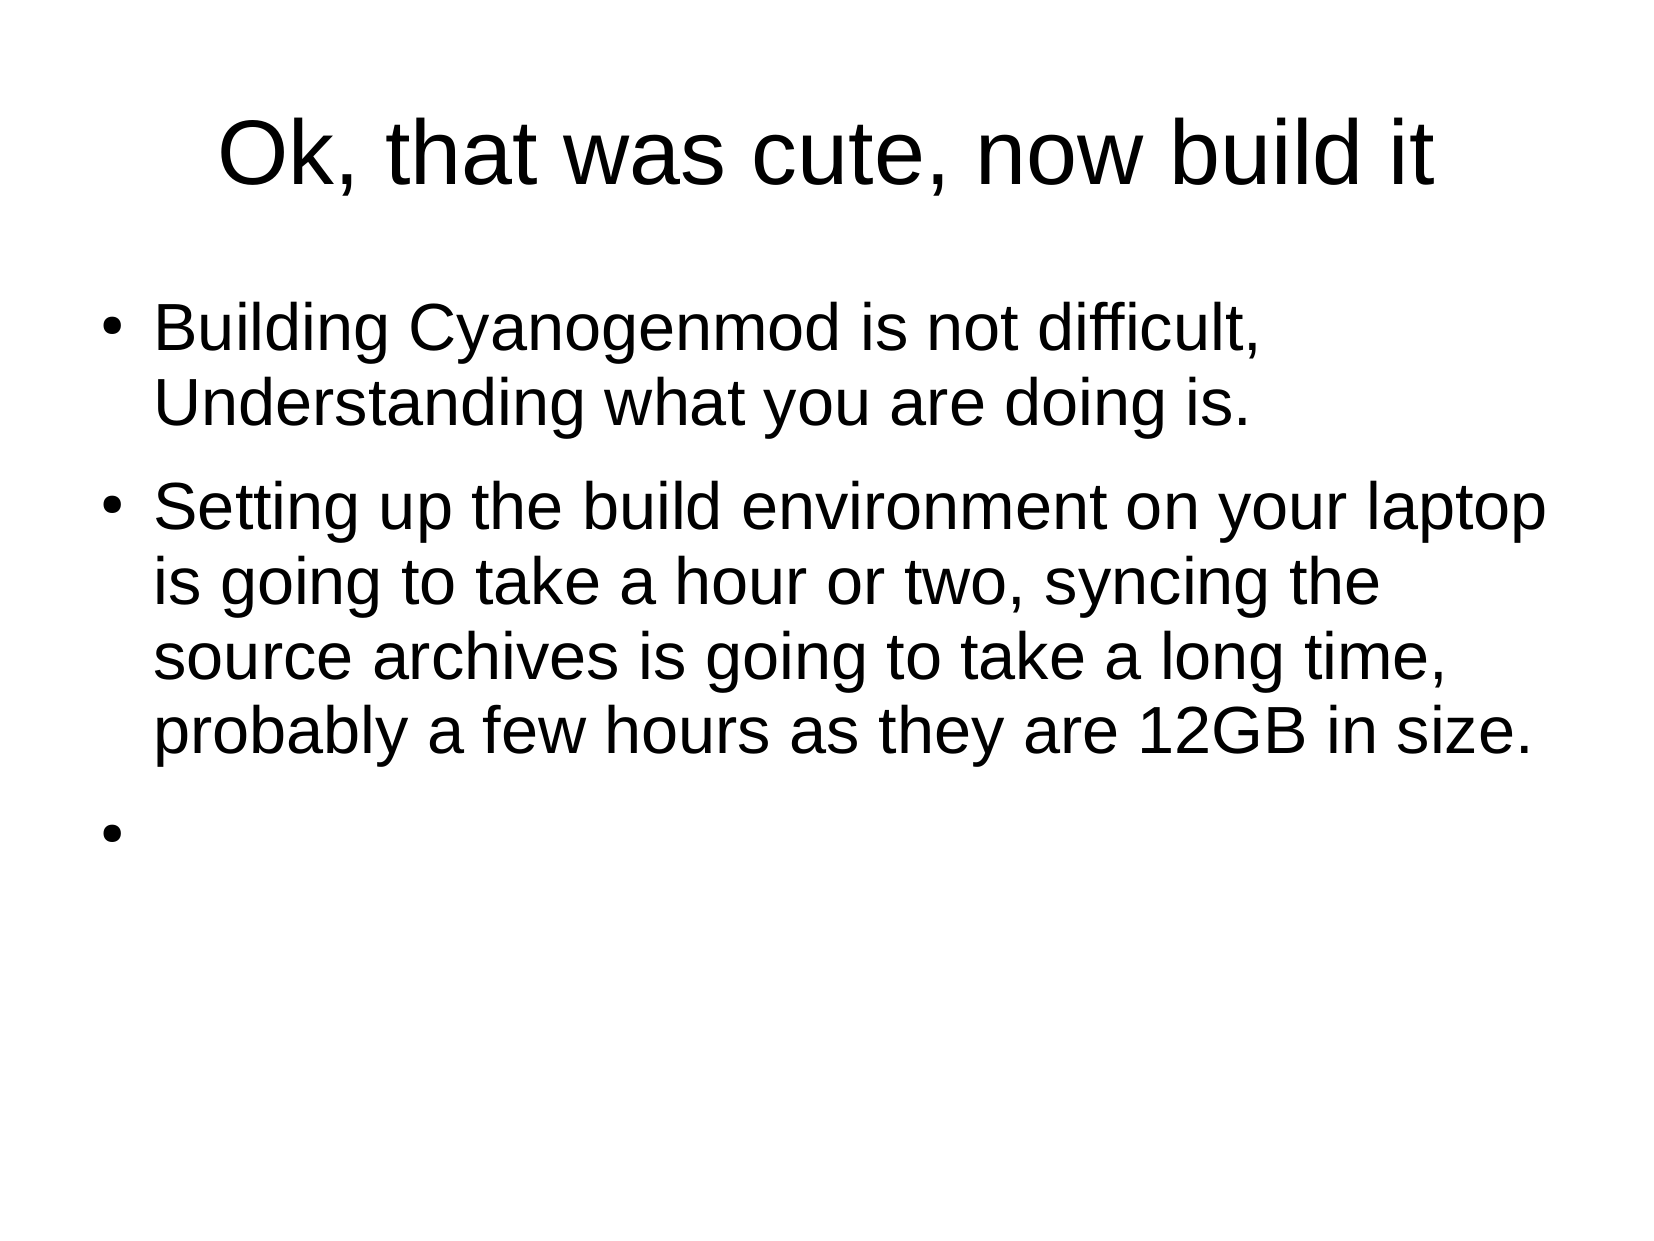

# Ok, that was cute, now build it
Building Cyanogenmod is not difficult, Understanding what you are doing is.
Setting up the build environment on your laptop is going to take a hour or two, syncing the source archives is going to take a long time, probably a few hours as they are 12GB in size.